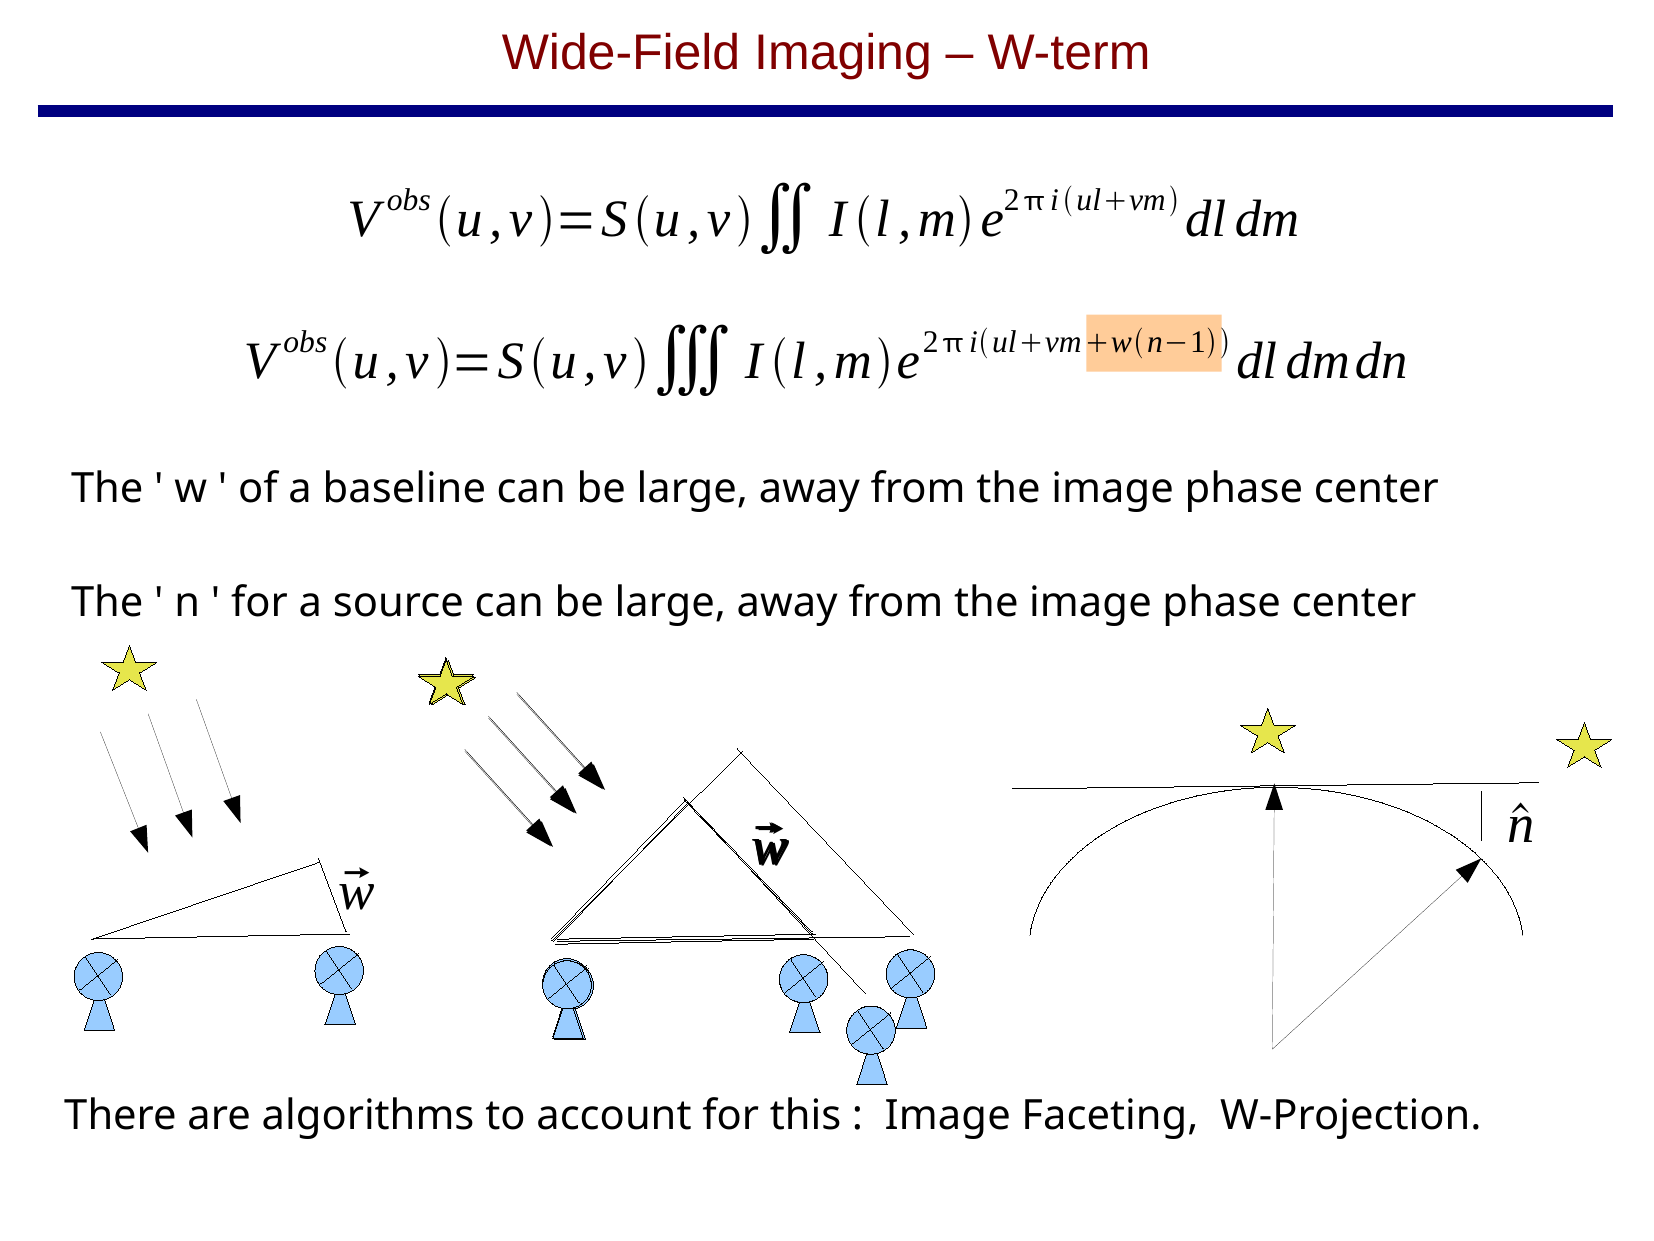

# Wide-Field Imaging – W-term
The ' w ' of a baseline can be large, away from the image phase center
The ' n ' for a source can be large, away from the image phase center
There are algorithms to account for this : Image Faceting, W-Projection.